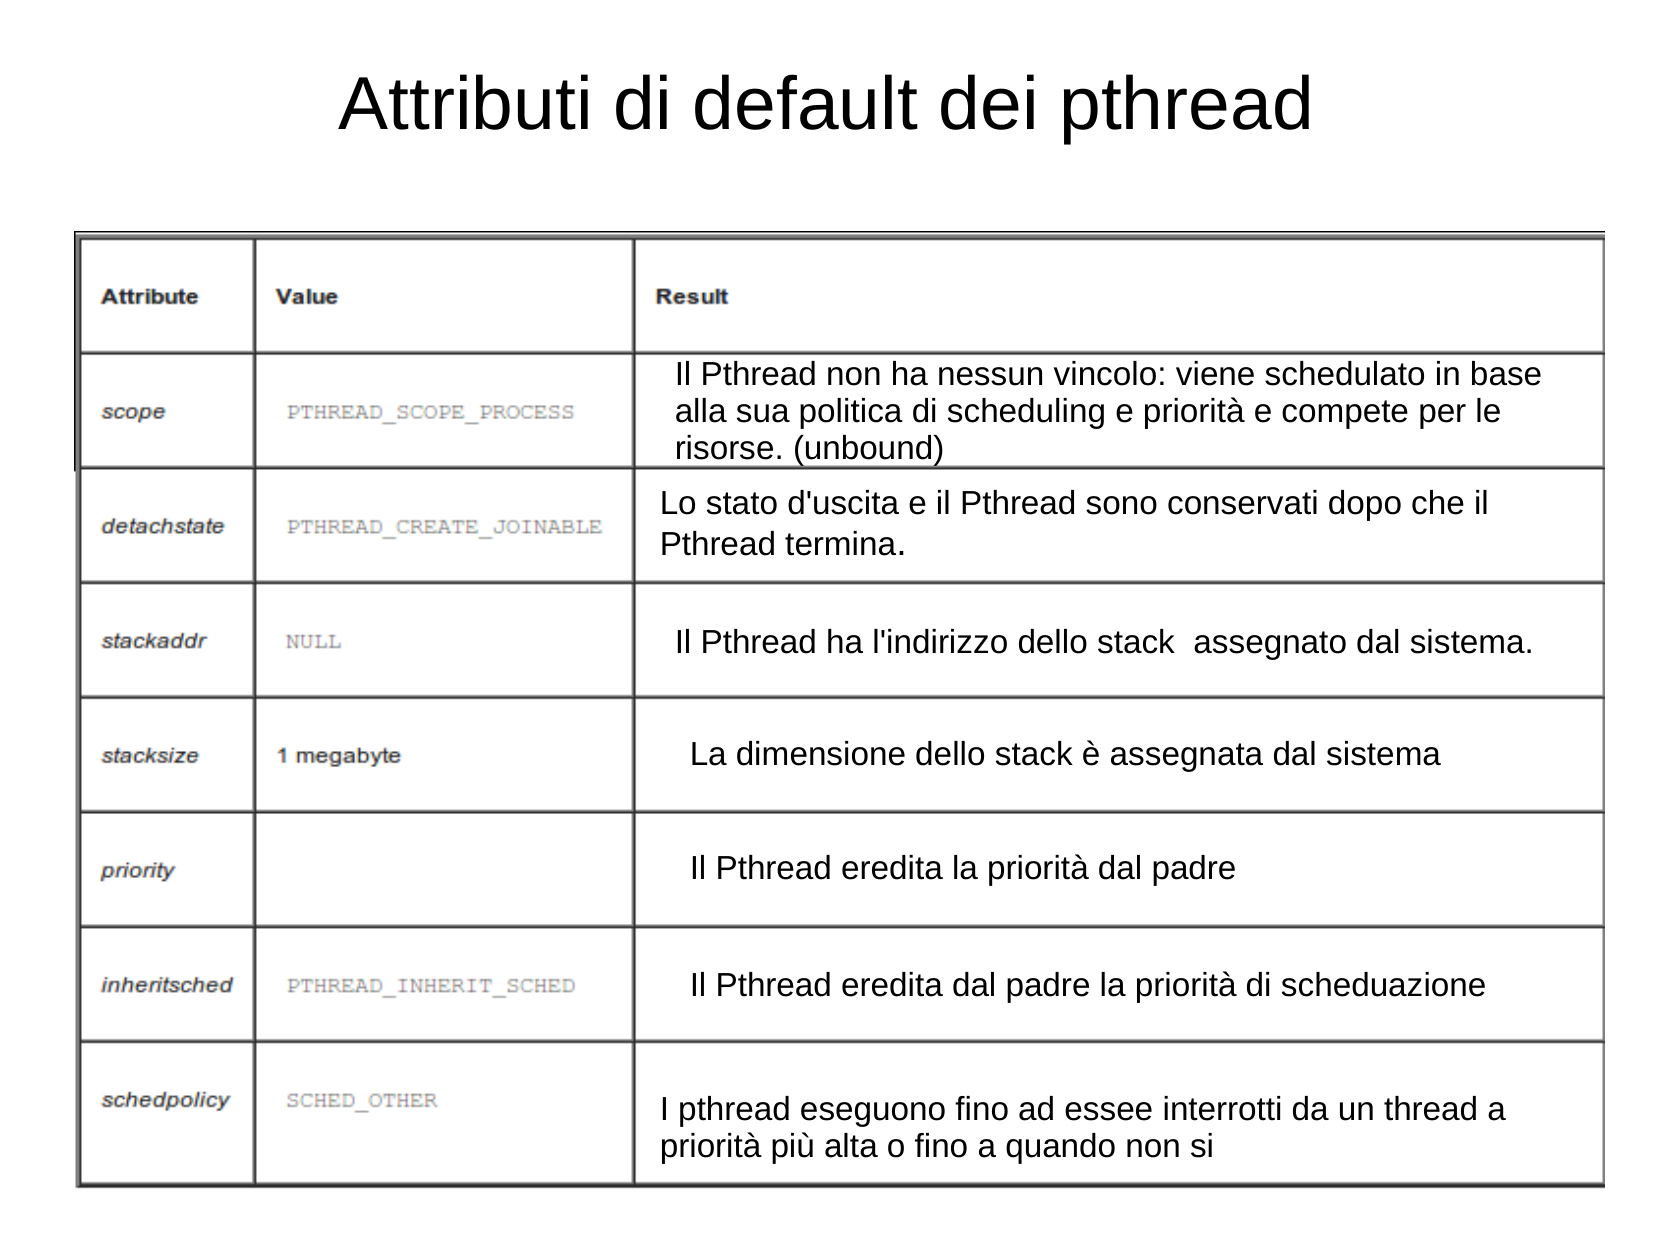

# Attributi di default dei pthread
Il Pthread non ha nessun vincolo: viene schedulato in base alla sua politica di scheduling e priorità e compete per le risorse. (unbound)
Lo stato d'uscita e il Pthread sono conservati dopo che il Pthread termina.
Il Pthread ha l'indirizzo dello stack assegnato dal sistema.
La dimensione dello stack è assegnata dal sistema
Il Pthread eredita la priorità dal padre
Il Pthread eredita dal padre la priorità di scheduazione
I pthread eseguono fino ad essee interrotti da un thread a priorità più alta o fino a quando non si